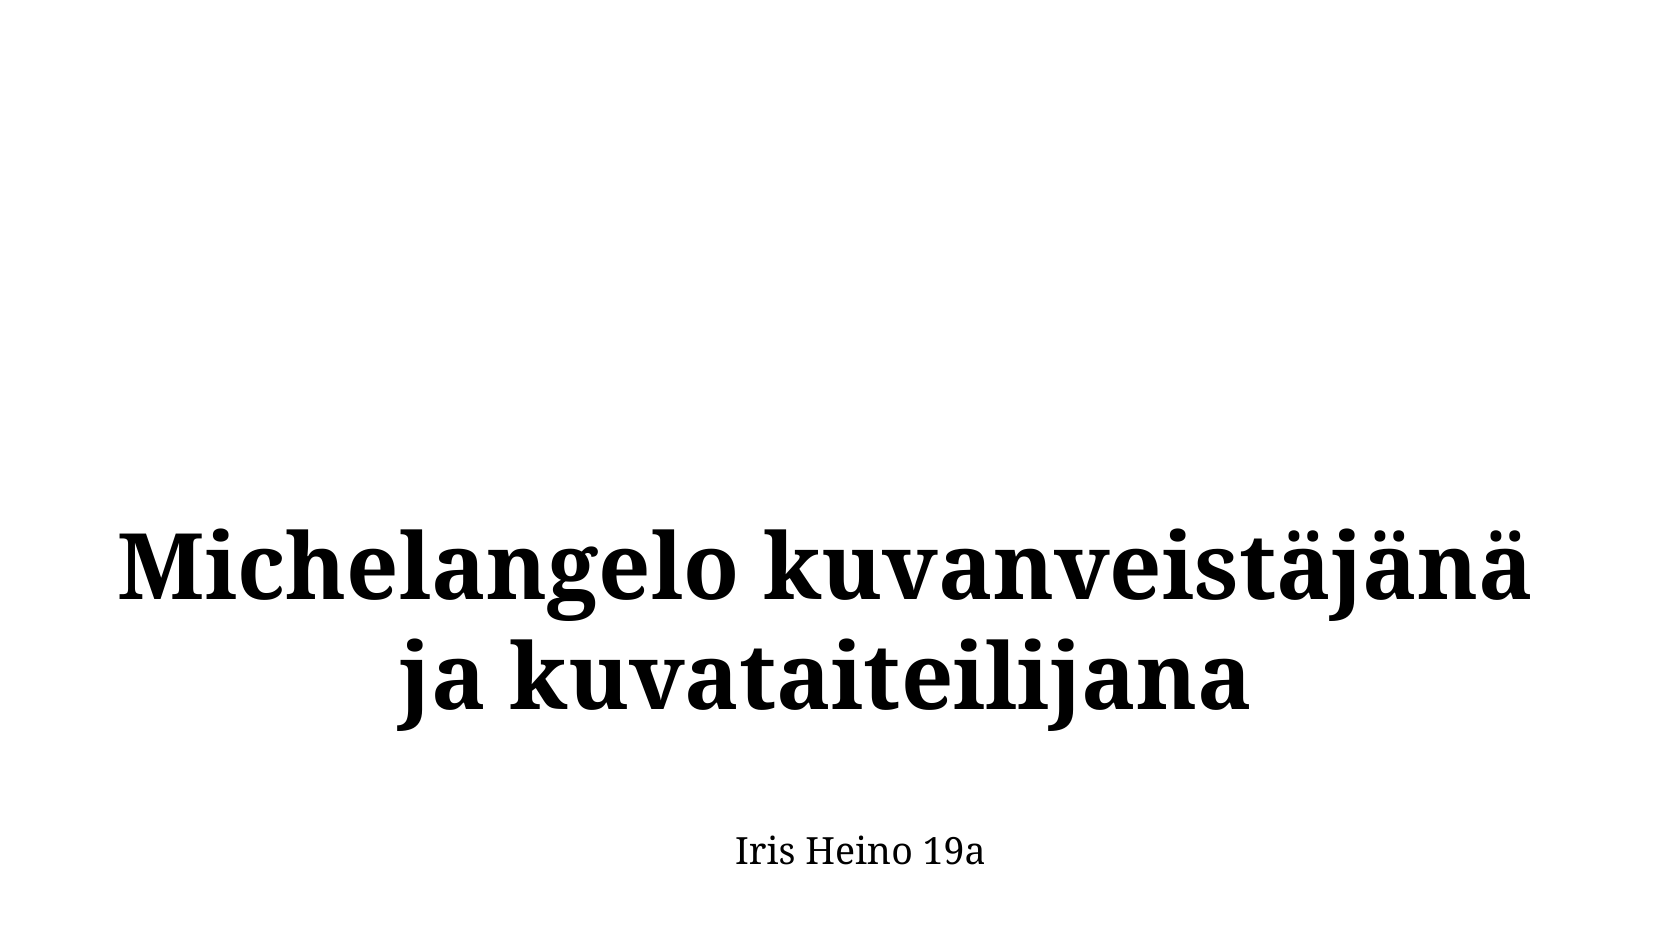

# Michelangelo kuvanveistäjänä ja kuvataiteilijana
Iris Heino 19a